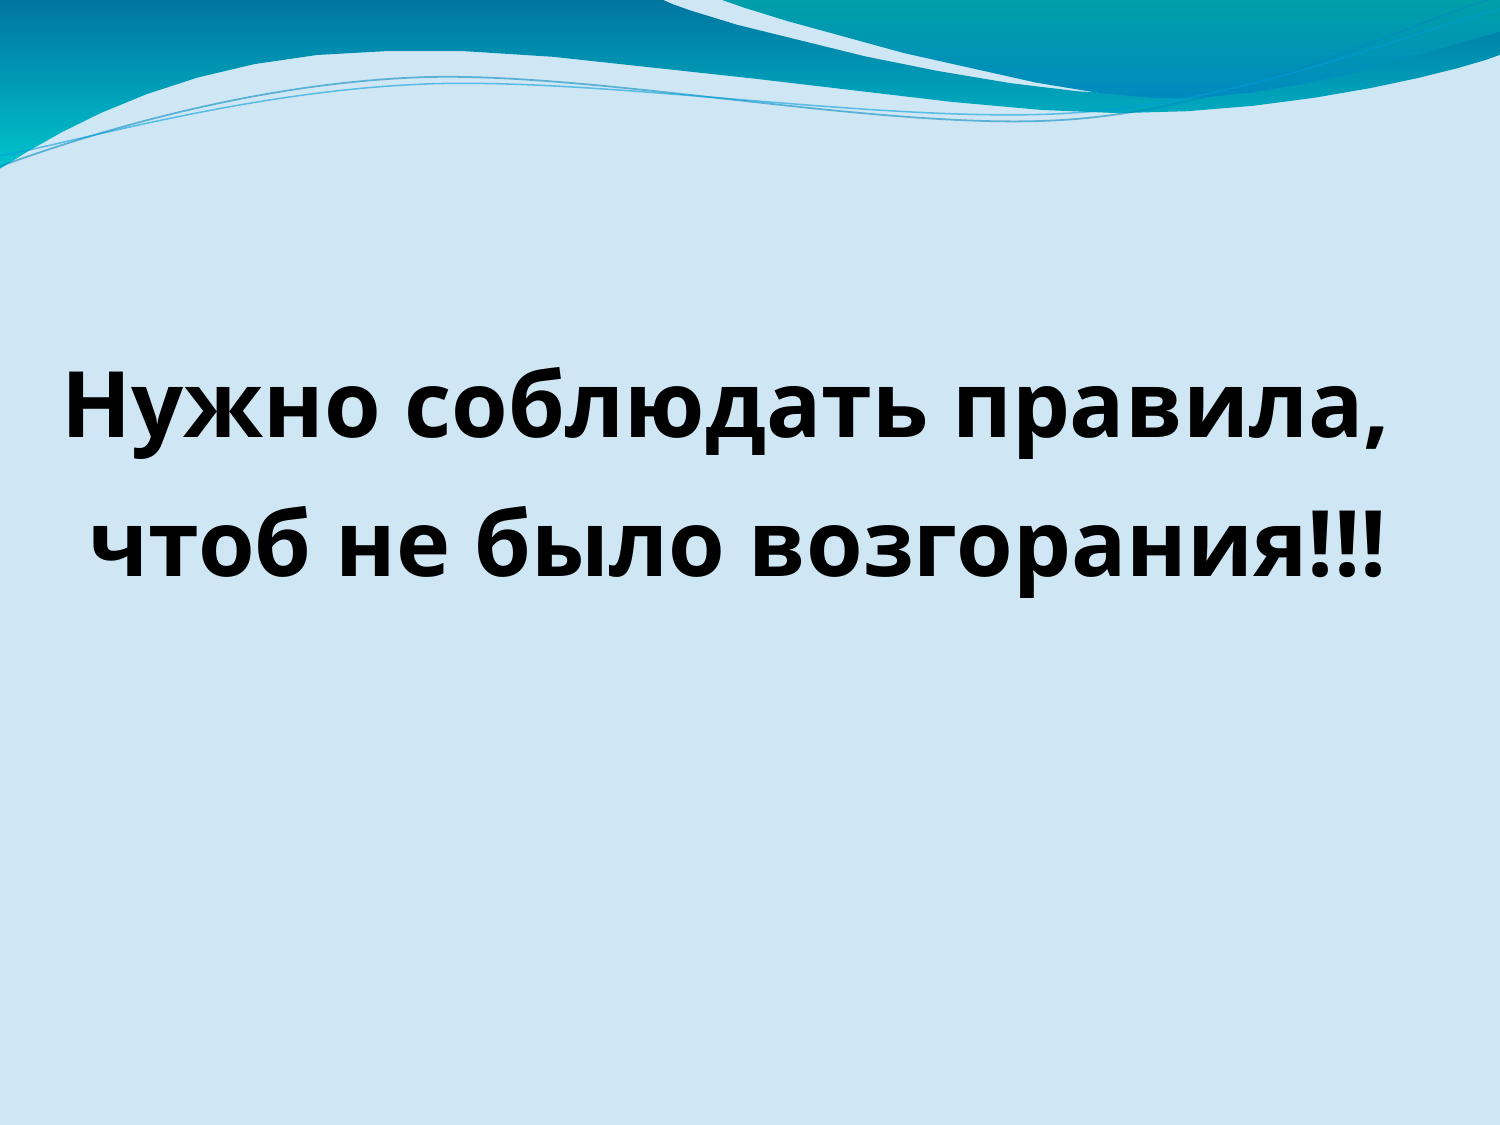

# Нужно соблюдать правила,
 чтоб не было возгорания!!!